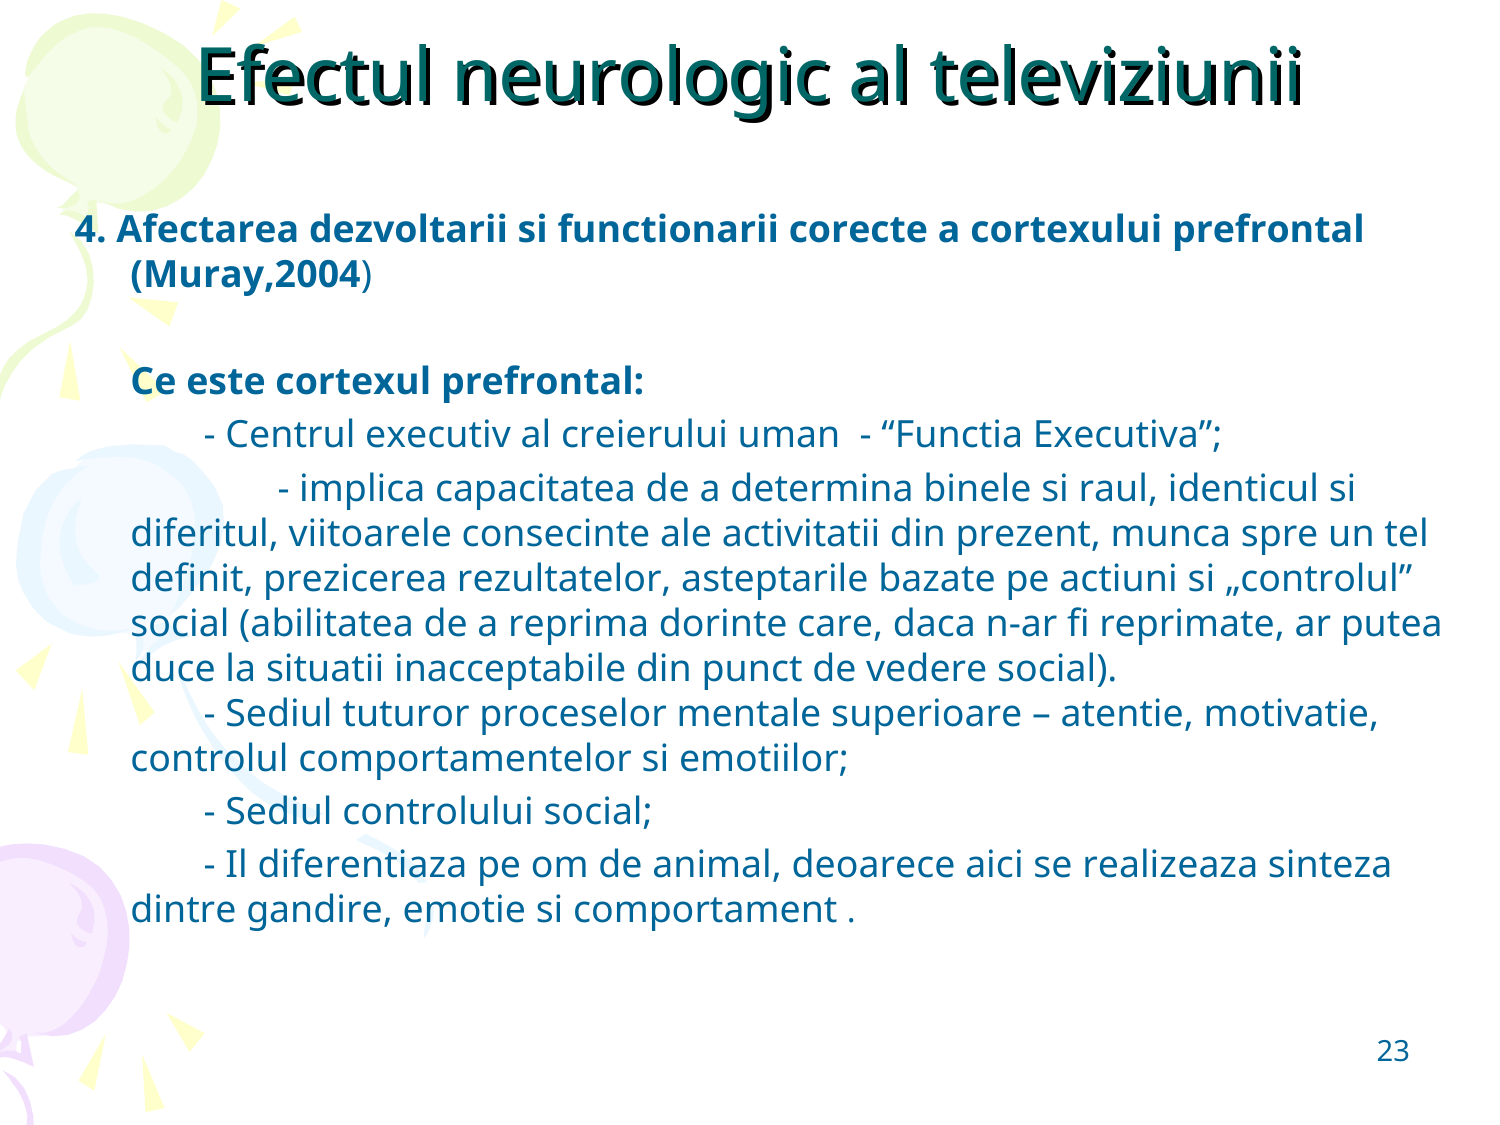

Efectul neurologic al televiziunii
4. Afectarea dezvoltarii si functionarii corecte a cortexului prefrontal (Muray,2004)
	Ce este cortexul prefrontal:
		- Centrul executiv al creierului uman - “Functia Executiva”;
			- implica capacitatea de a determina binele si raul, identicul si diferitul, viitoarele consecinte ale activitatii din prezent, munca spre un tel definit, prezicerea rezultatelor, asteptarile bazate pe actiuni si „controlul” social (abilitatea de a reprima dorinte care, daca n-ar fi reprimate, ar putea duce la situatii inacceptabile din punct de vedere social).
	- Sediul tuturor proceselor mentale superioare – atentie, motivatie, controlul comportamentelor si emotiilor;
		- Sediul controlului social;
		- Il diferentiaza pe om de animal, deoarece aici se realizeaza sinteza dintre gandire, emotie si comportament .